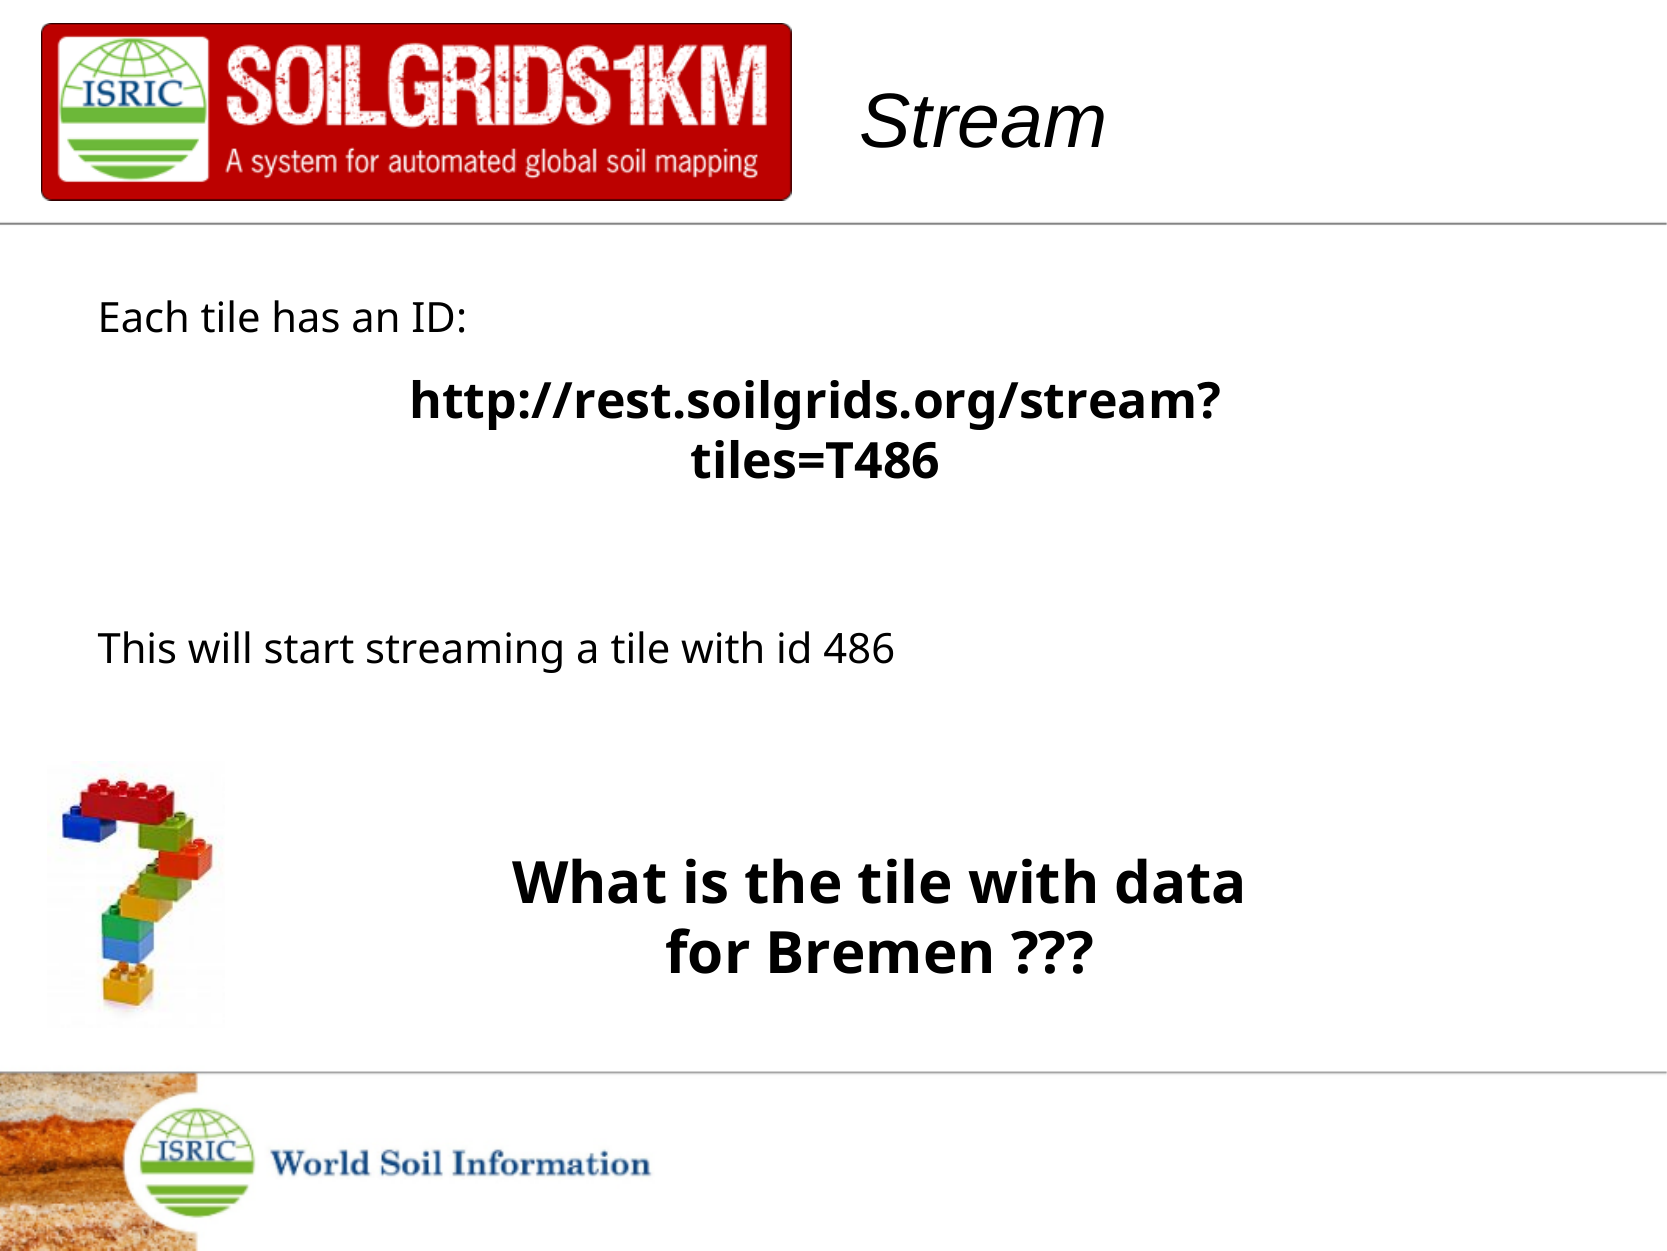

Stream
Each tile has an ID:
http://rest.soilgrids.org/stream?tiles=T486
This will start streaming a tile with id 486
What is the tile with data for Bremen ???
#